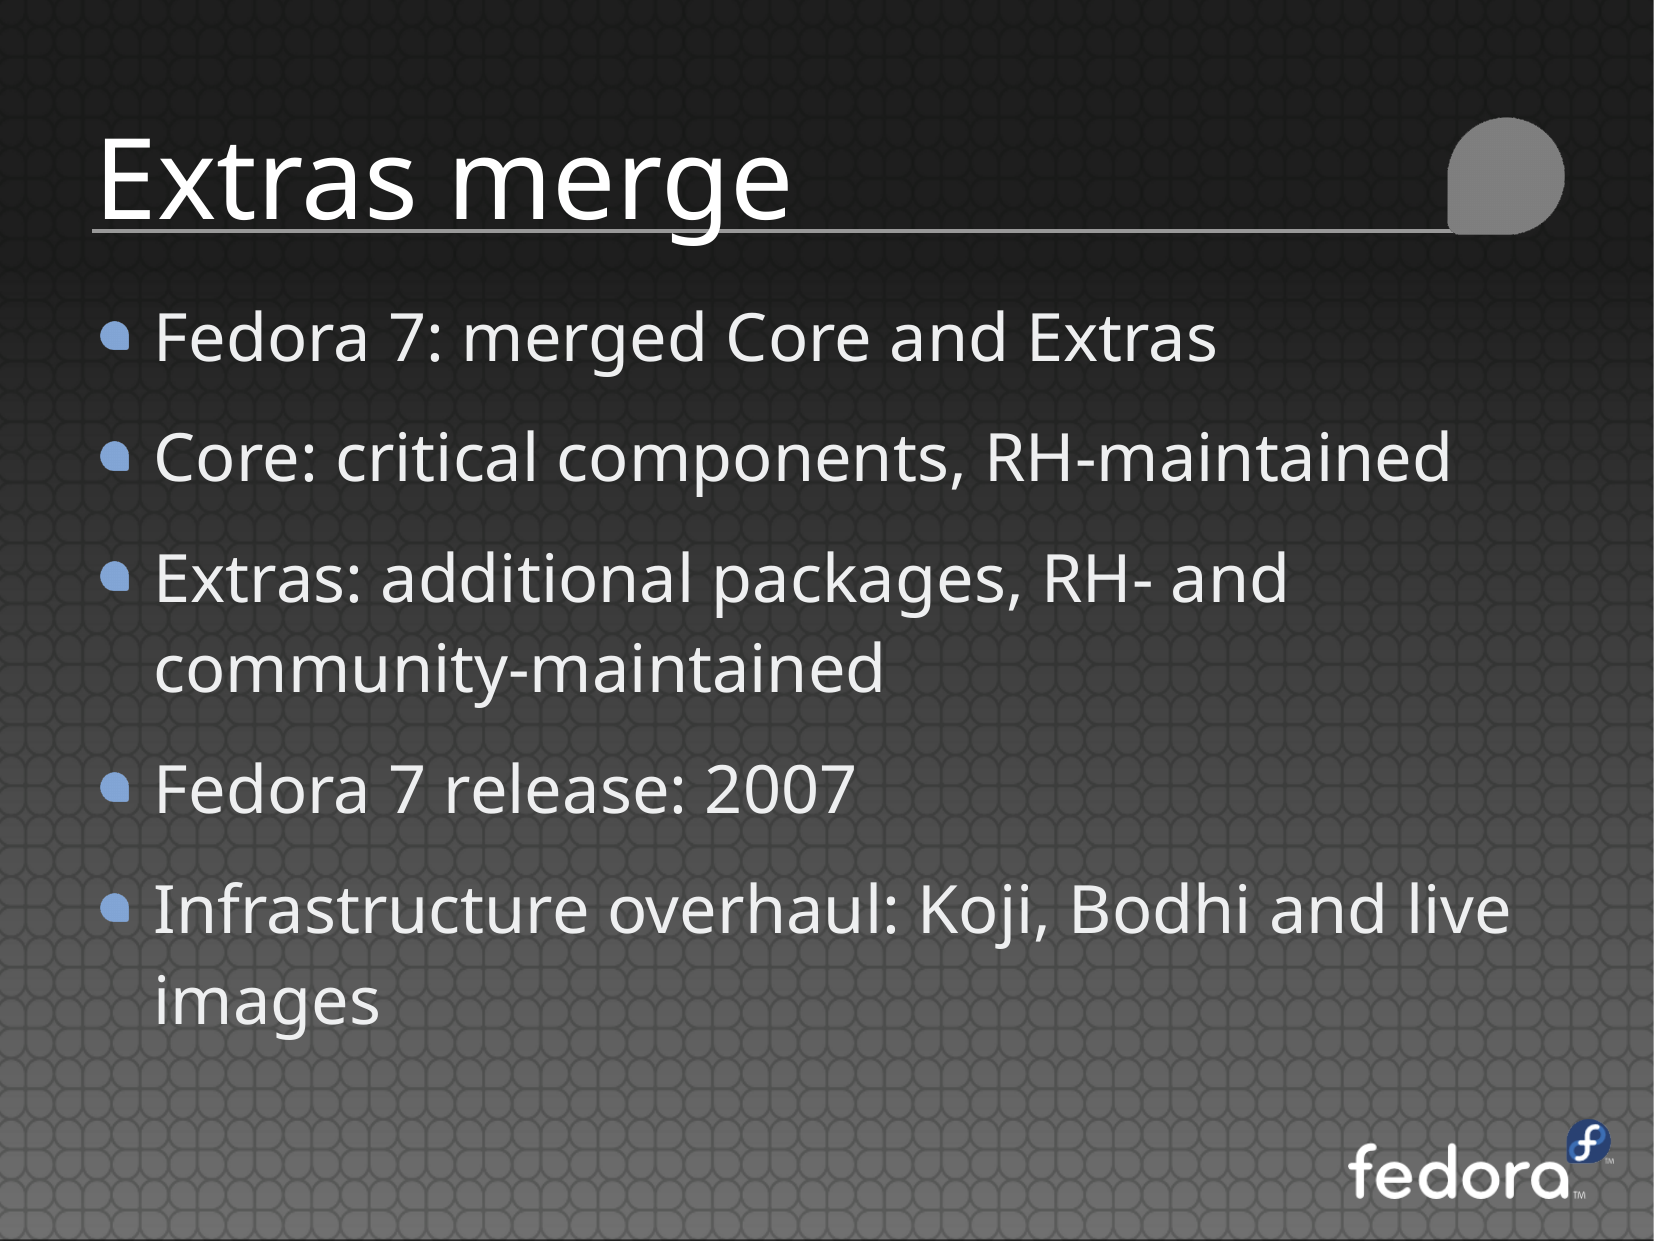

Extras merge
# Fedora 7: merged Core and Extras
Core: critical components, RH-maintained
Extras: additional packages, RH- and community-maintained
Fedora 7 release: 2007
Infrastructure overhaul: Koji, Bodhi and live images